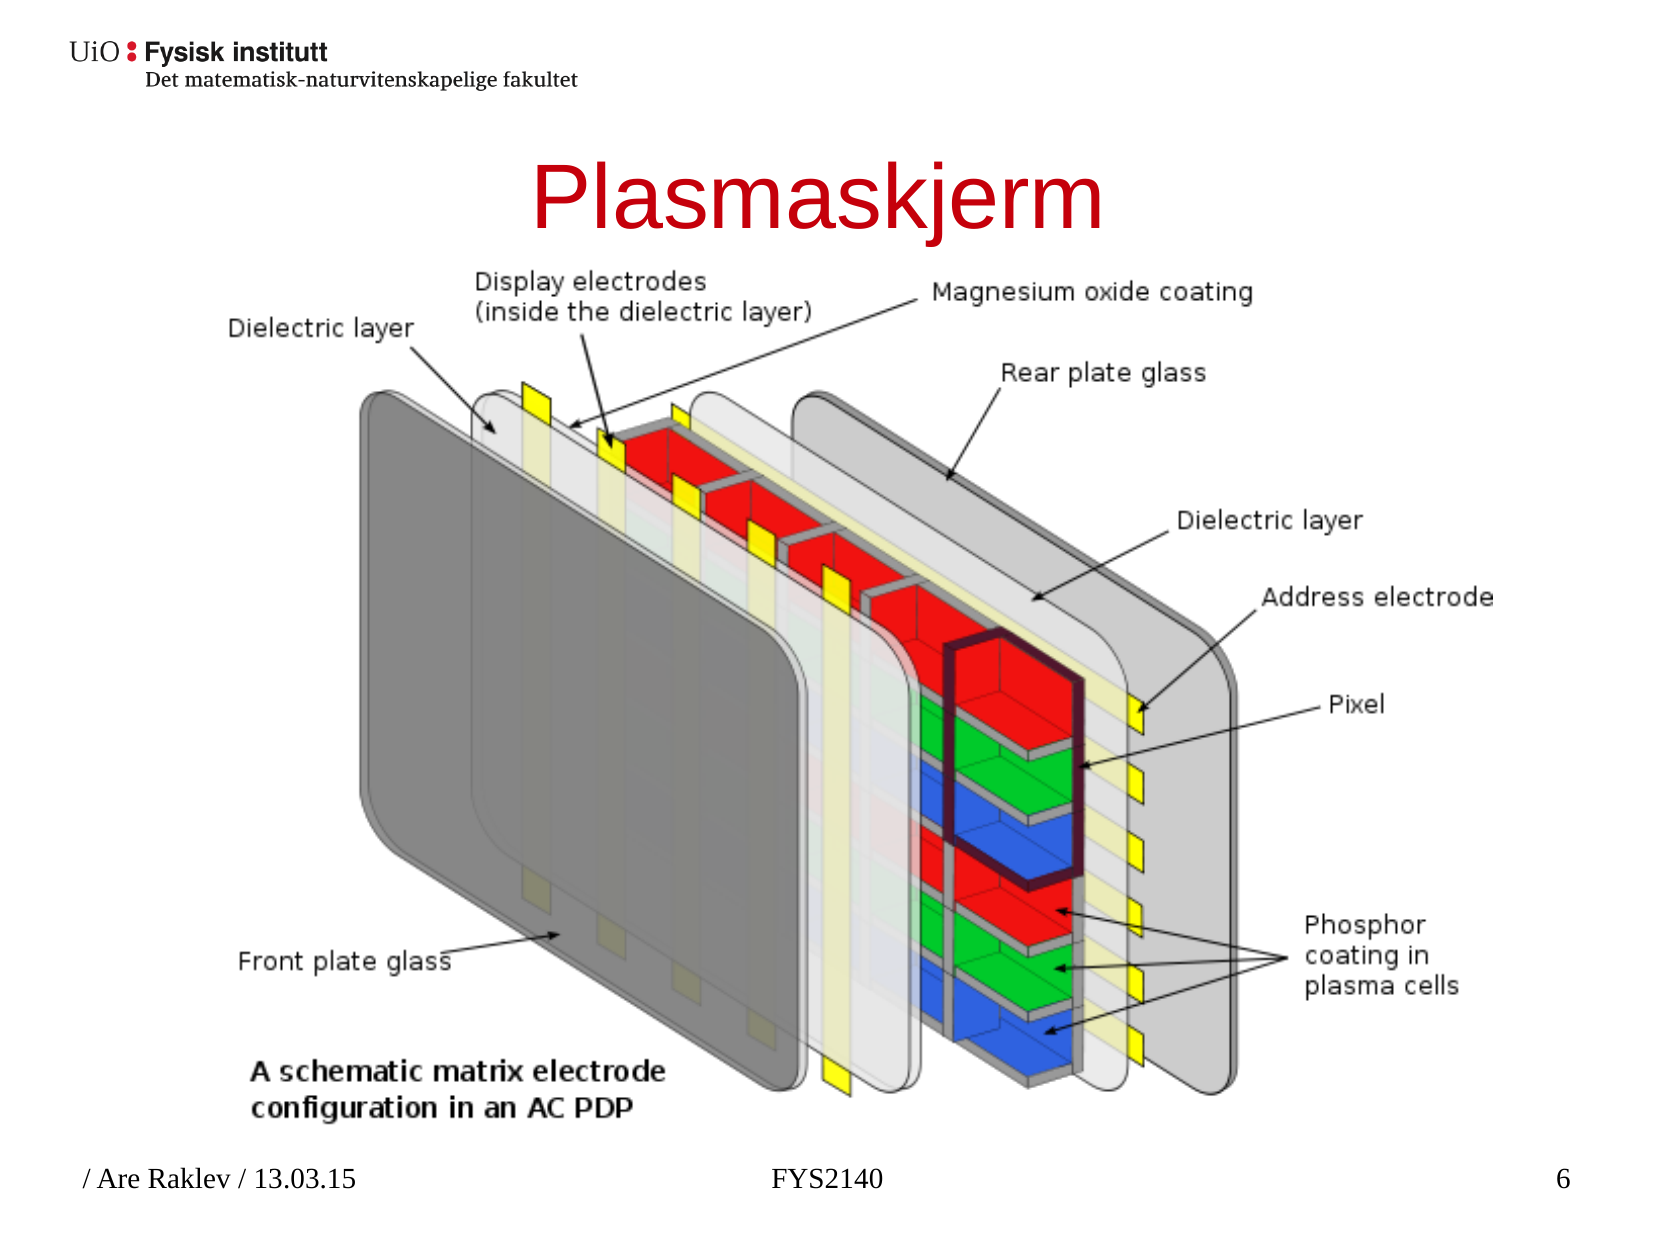

# Plasmaskjerm
/ Are Raklev / 13.03.15
FYS2140
6